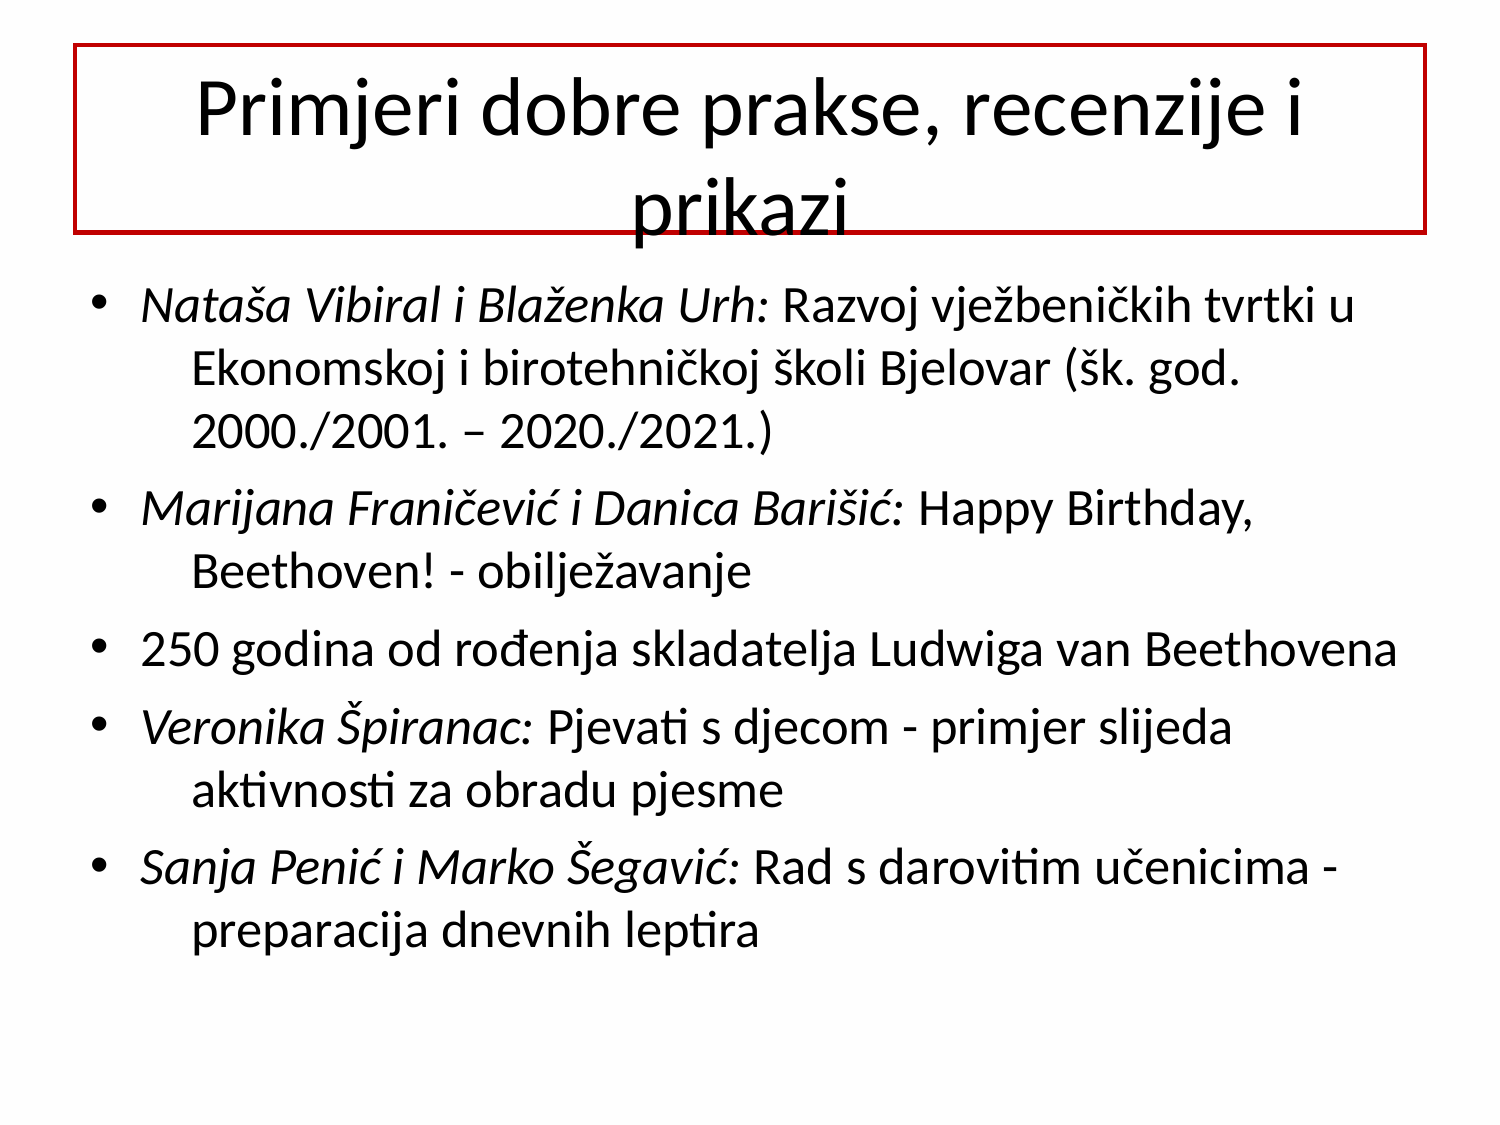

# Primjeri dobre prakse, recenzije i prikazi
Nataša Vibiral i Blaženka Urh: Razvoj vježbeničkih tvrtki u Ekonomskoj i birotehničkoj školi Bjelovar (šk. god. 2000./2001. – 2020./2021.)
Marijana Franičević i Danica Barišić: Happy Birthday, Beethoven! - obilježavanje
250 godina od rođenja skladatelja Ludwiga van Beethovena
Veronika Špiranac: Pjevati s djecom - primjer slijeda aktivnosti za obradu pjesme
Sanja Penić i Marko Šegavić: Rad s darovitim učenicima - preparacija dnevnih leptira